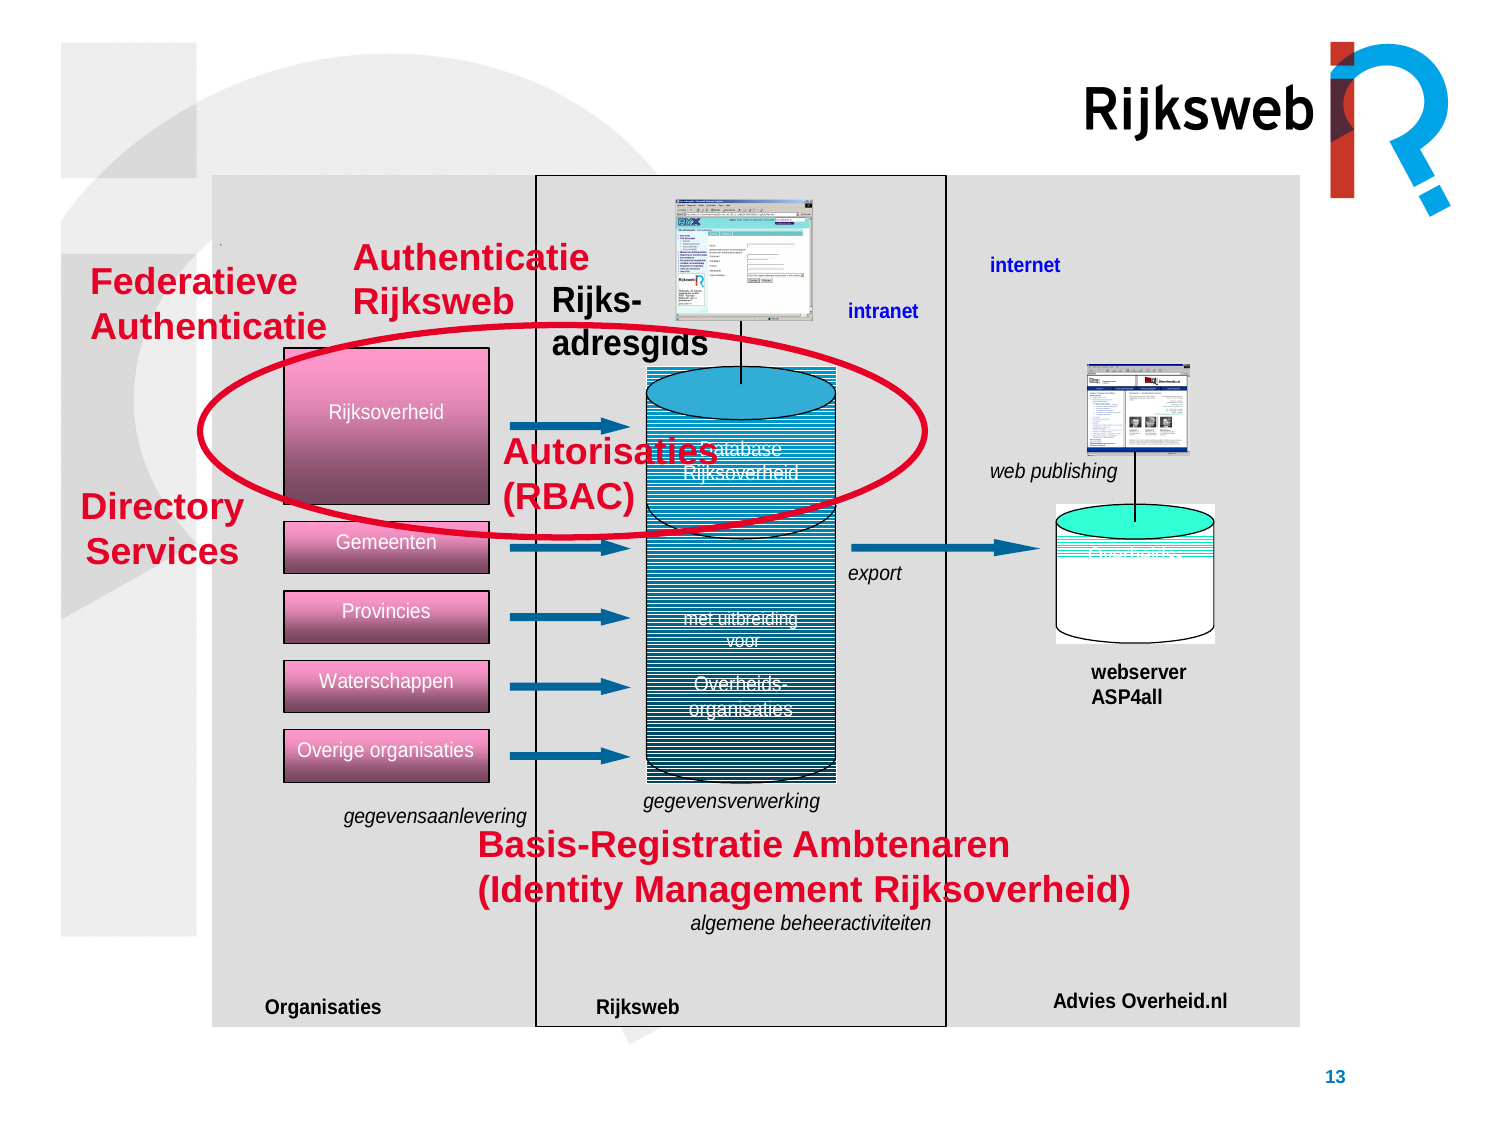

Authenticatie
Rijksweb
# Plaatje uit IAAA
Federatieve
Authenticatie
Autorisaties (RBAC)
Directory Services
Basis-Registratie Ambtenaren (Identity Management Rijksoverheid)